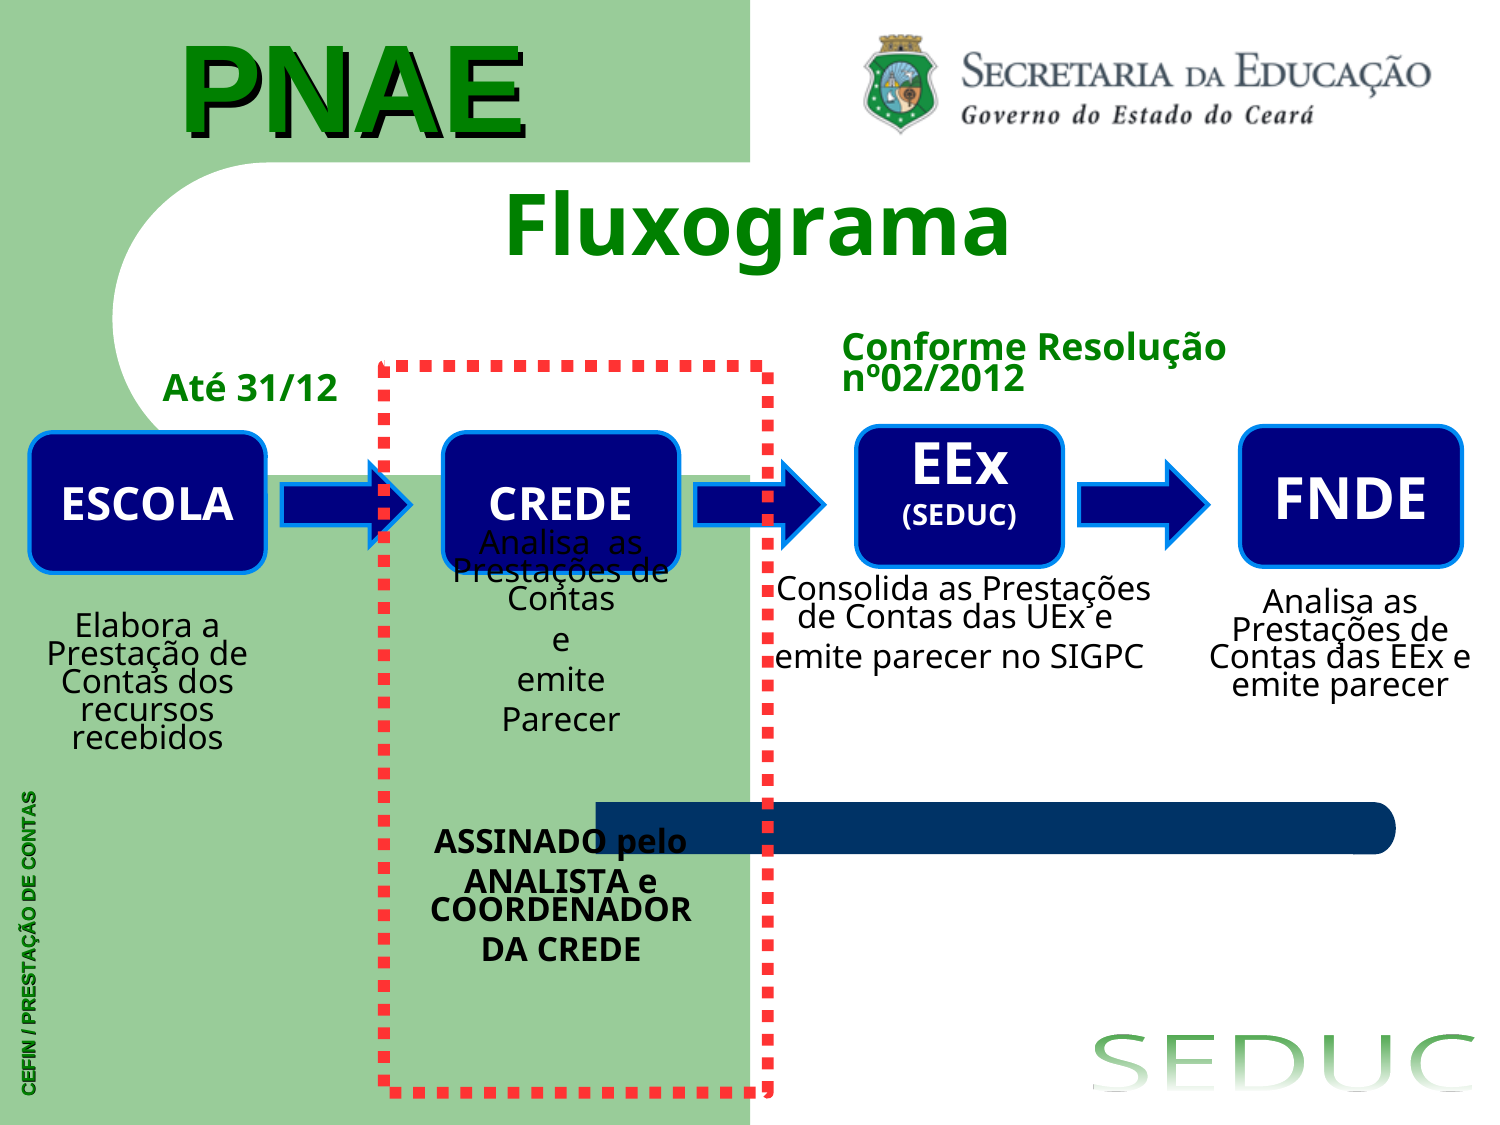

PNAE
 Fluxograma
Até 31/12
Conforme Resolução nº02/2012
EEx (SEDUC)
FNDE
ESCOLA
CREDE
 Consolida as Prestações de Contas das UEx e
emite parecer no SIGPC
Analisa as Prestações de Contas das EEx e emite parecer
Elabora a Prestação de Contas dos recursos recebidos
Analisa as Prestações de Contas
e
 emite
Parecer
ASSINADO pelo
ANALISTA e COORDENADOR
DA CREDE
 CEFIN / PRESTAÇÃO DE CONTAS
SEDUC